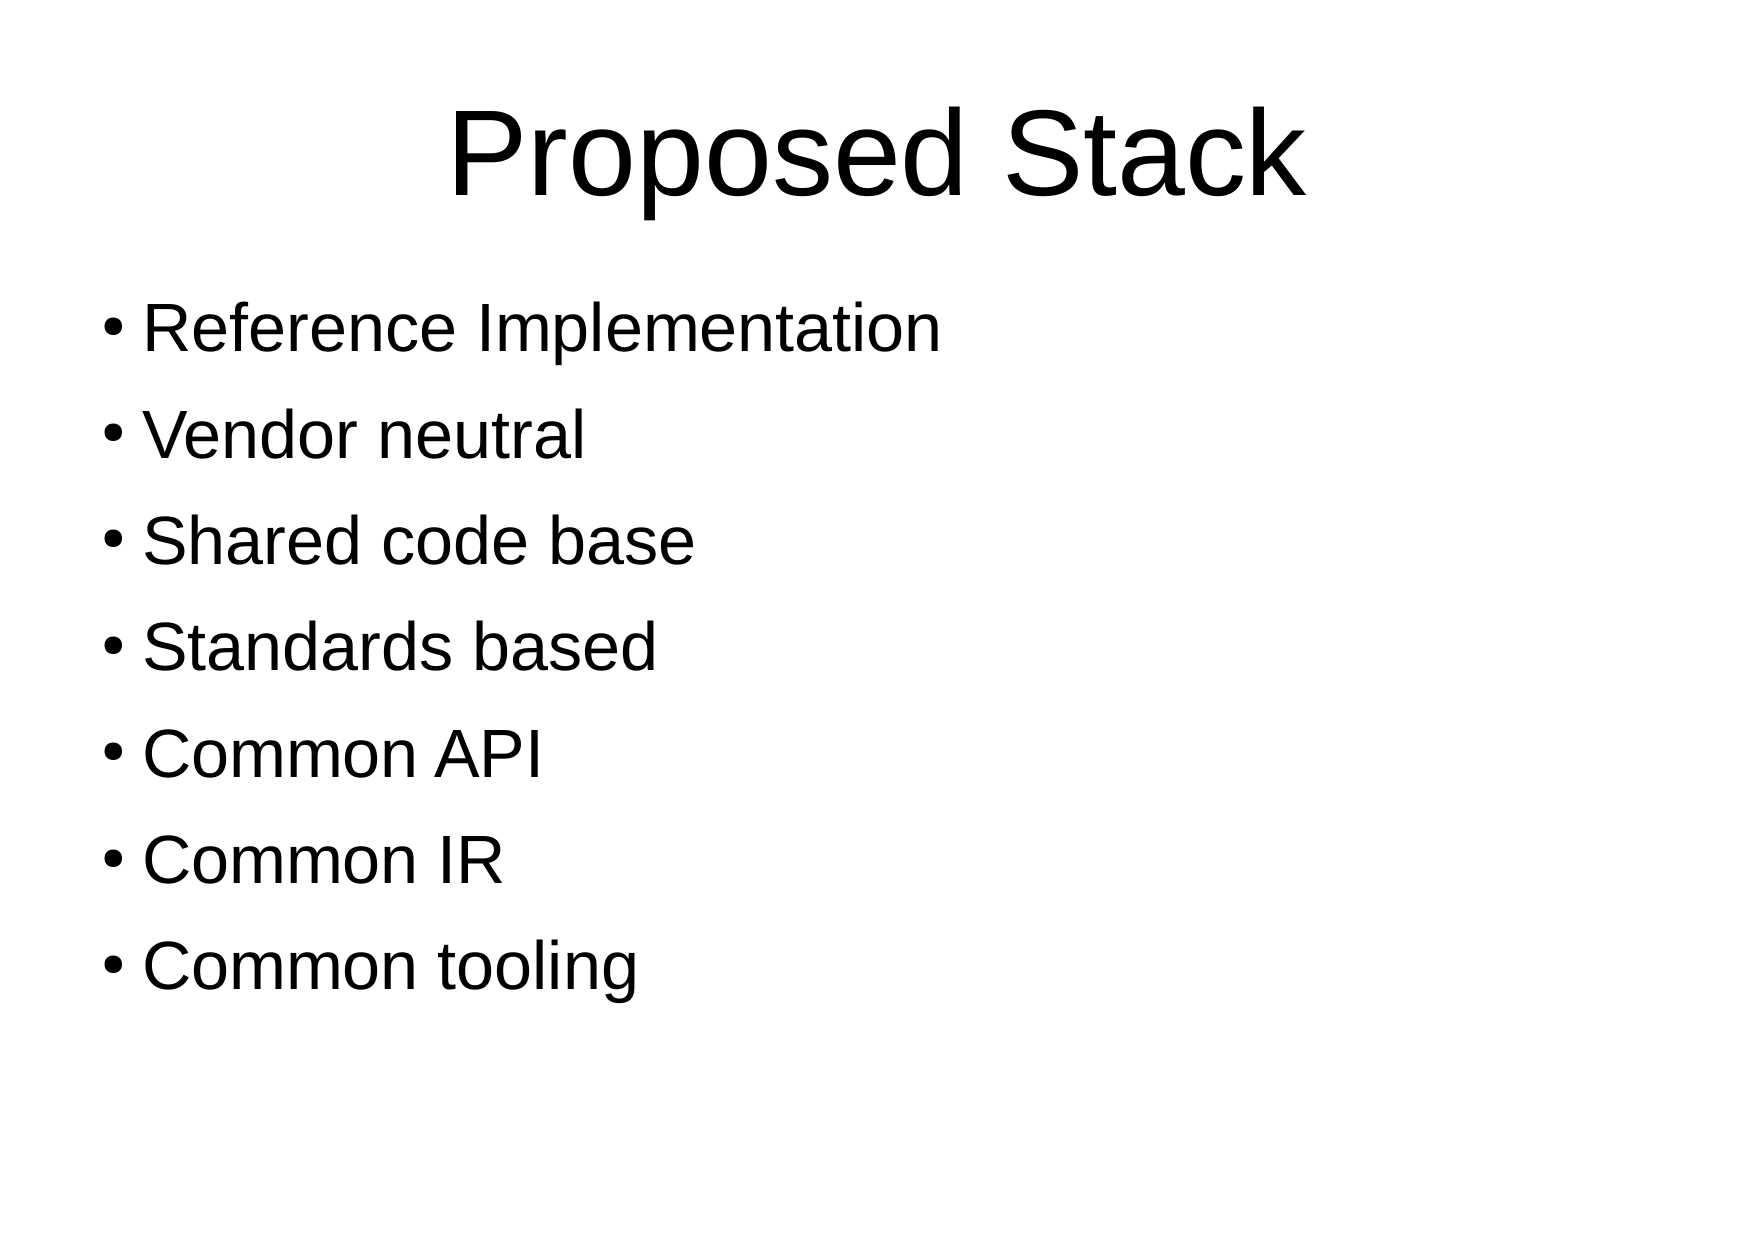

# Proposed Stack
Reference Implementation
Vendor neutral
Shared code base
Standards based
Common API
Common IR
Common tooling